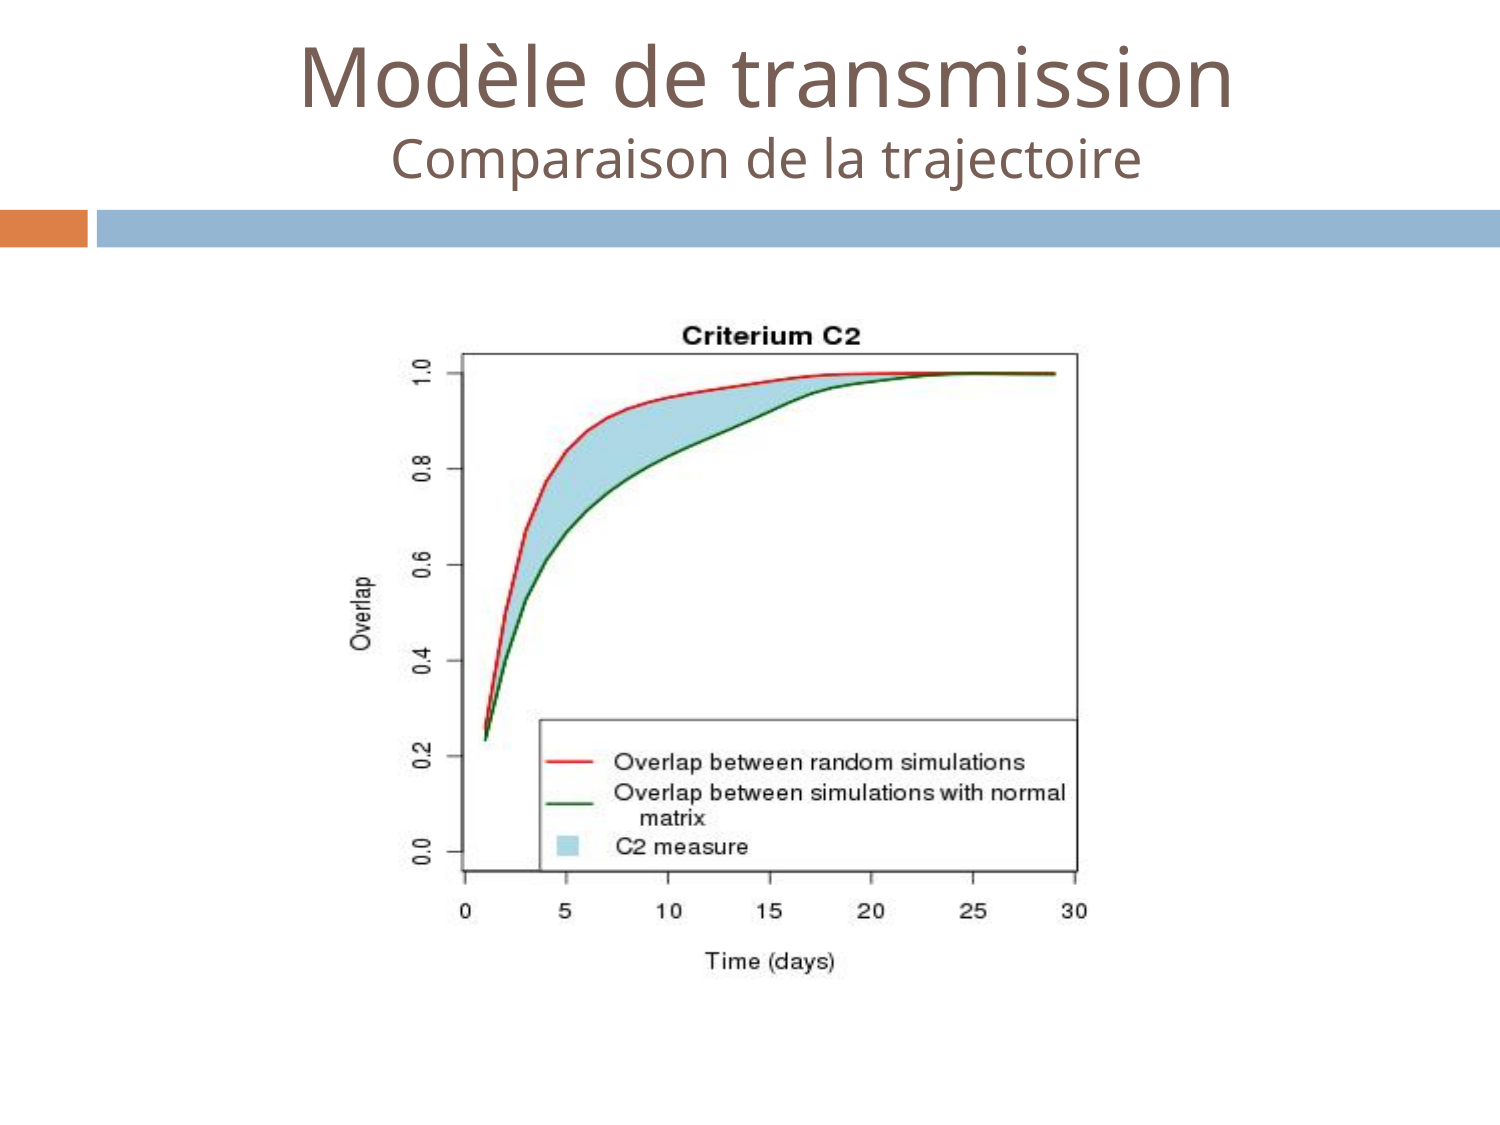

Modèle de transmission
Comparaison de la trajectoire